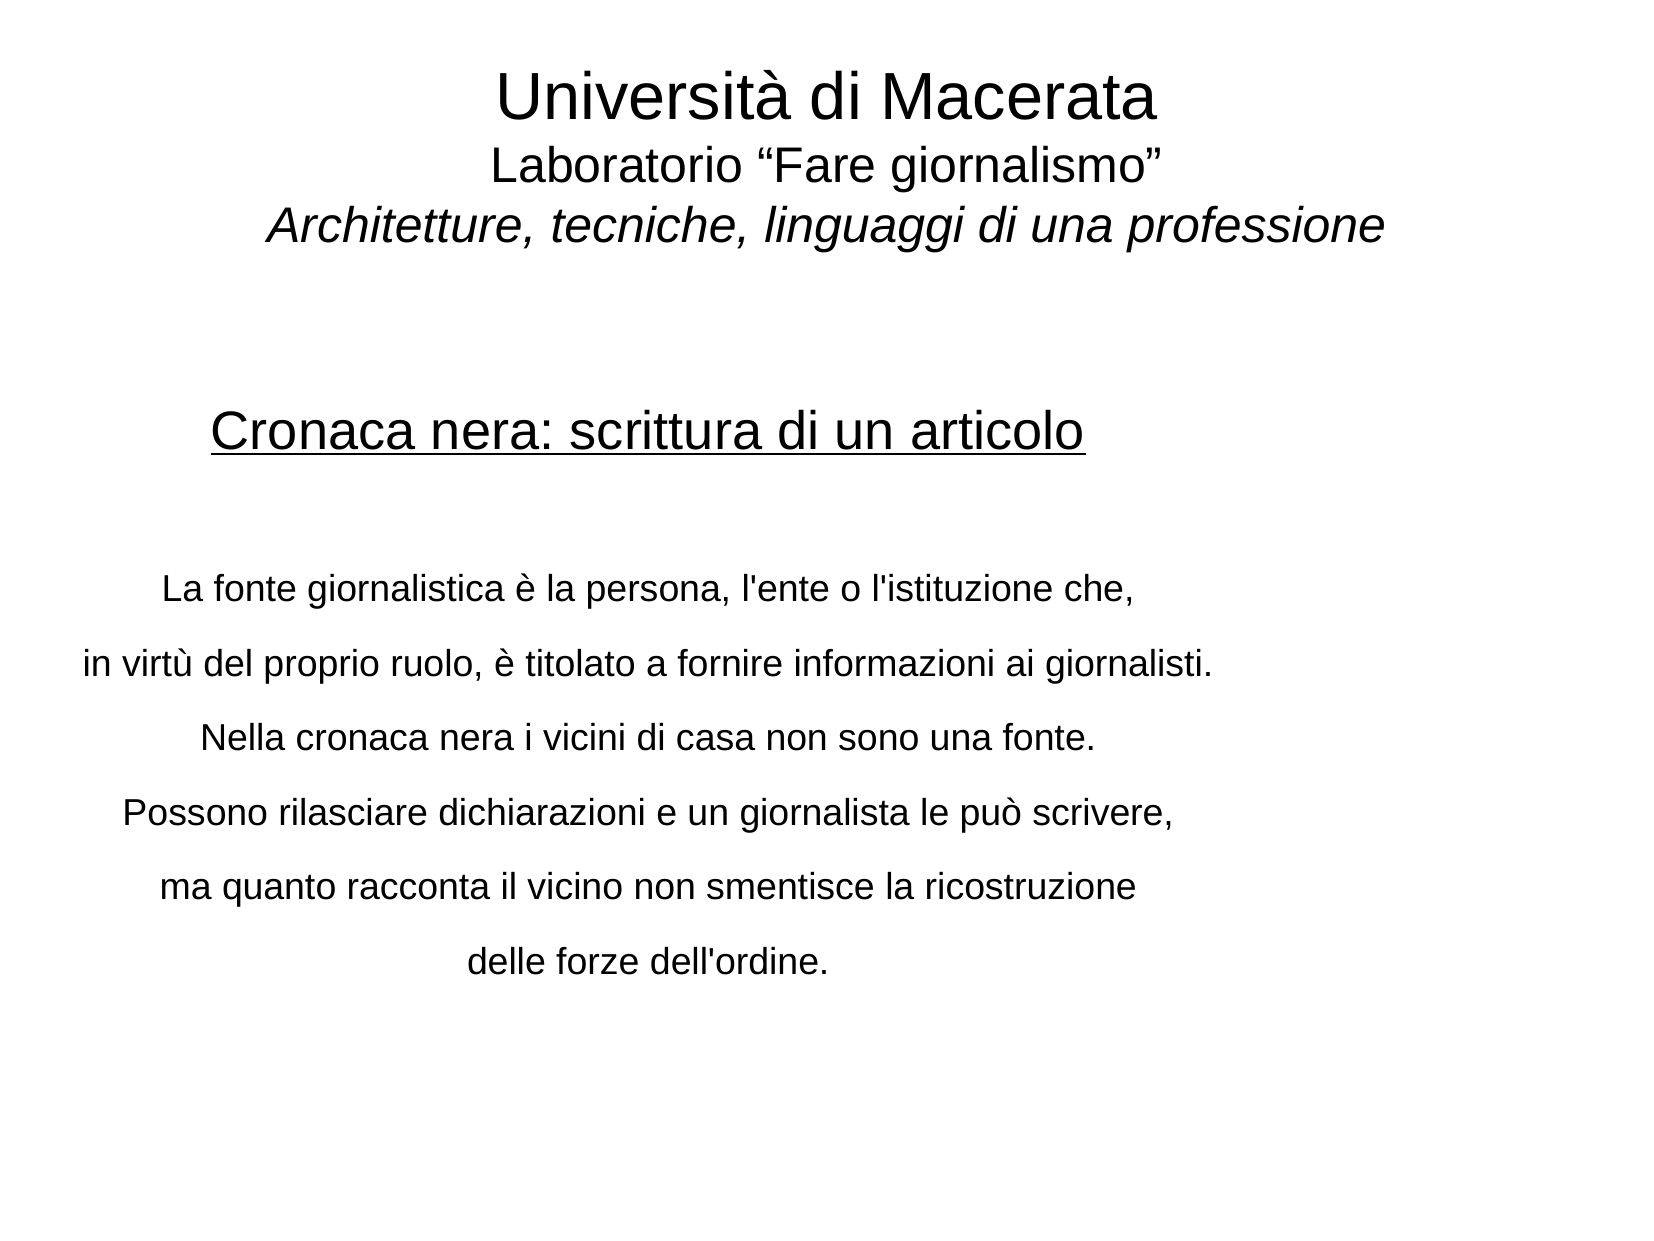

# Università di Macerata Laboratorio “Fare giornalismo” Architetture, tecniche, linguaggi di una professione
Cronaca nera: scrittura di un articolo
La fonte giornalistica è la persona, l'ente o l'istituzione che,
in virtù del proprio ruolo, è titolato a fornire informazioni ai giornalisti.
Nella cronaca nera i vicini di casa non sono una fonte.
Possono rilasciare dichiarazioni e un giornalista le può scrivere,
ma quanto racconta il vicino non smentisce la ricostruzione
delle forze dell'ordine.